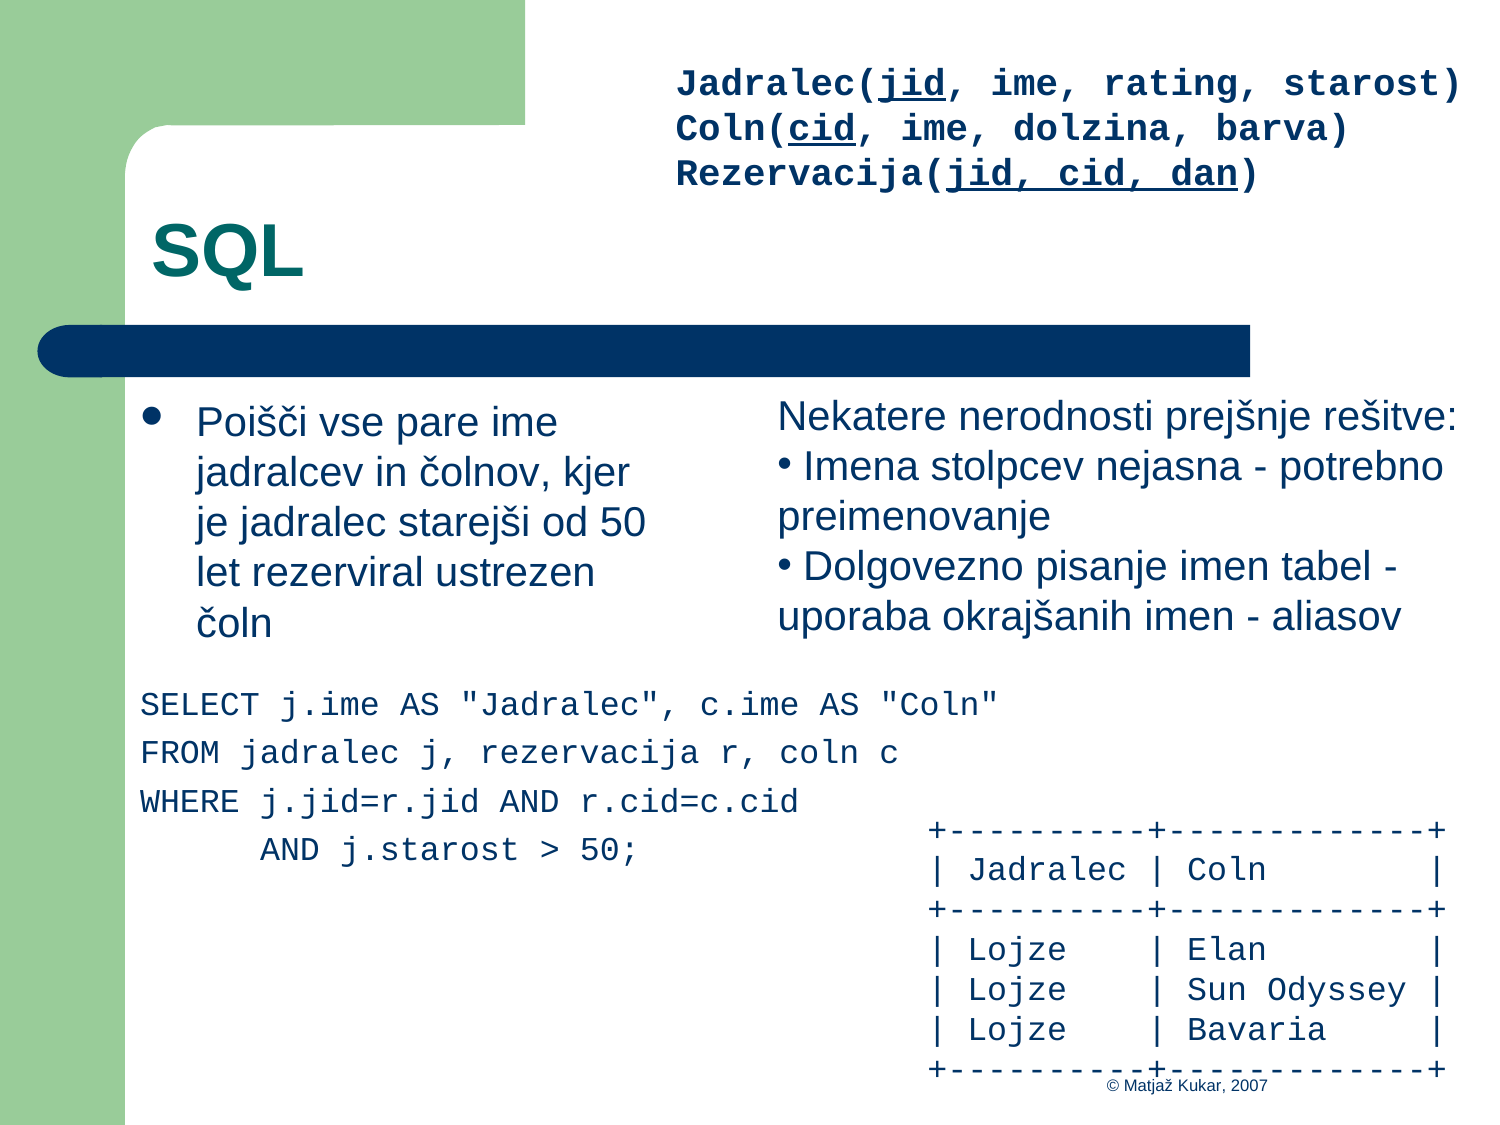

Jadralec(jid, ime, rating, starost)
Coln(cid, ime, dolzina, barva)
Rezervacija(jid, cid, dan)
# SQL
Nekatere nerodnosti prejšnje rešitve:
 Imena stolpcev nejasna - potrebno preimenovanje
 Dolgovezno pisanje imen tabel -uporaba okrajšanih imen - aliasov
Poišči vse pare ime jadralcev in čolnov, kjer je jadralec starejši od 50 let rezerviral ustrezen čoln
SELECT j.ime AS "Jadralec", c.ime AS "Coln"
FROM jadralec j, rezervacija r, coln c
WHERE j.jid=r.jid AND r.cid=c.cid
 AND j.starost > 50;
+----------+-------------+
| Jadralec | Coln |
+----------+-------------+
| Lojze | Elan |
| Lojze | Sun Odyssey |
| Lojze | Bavaria |
+----------+-------------+
© Matjaž Kukar, 2007